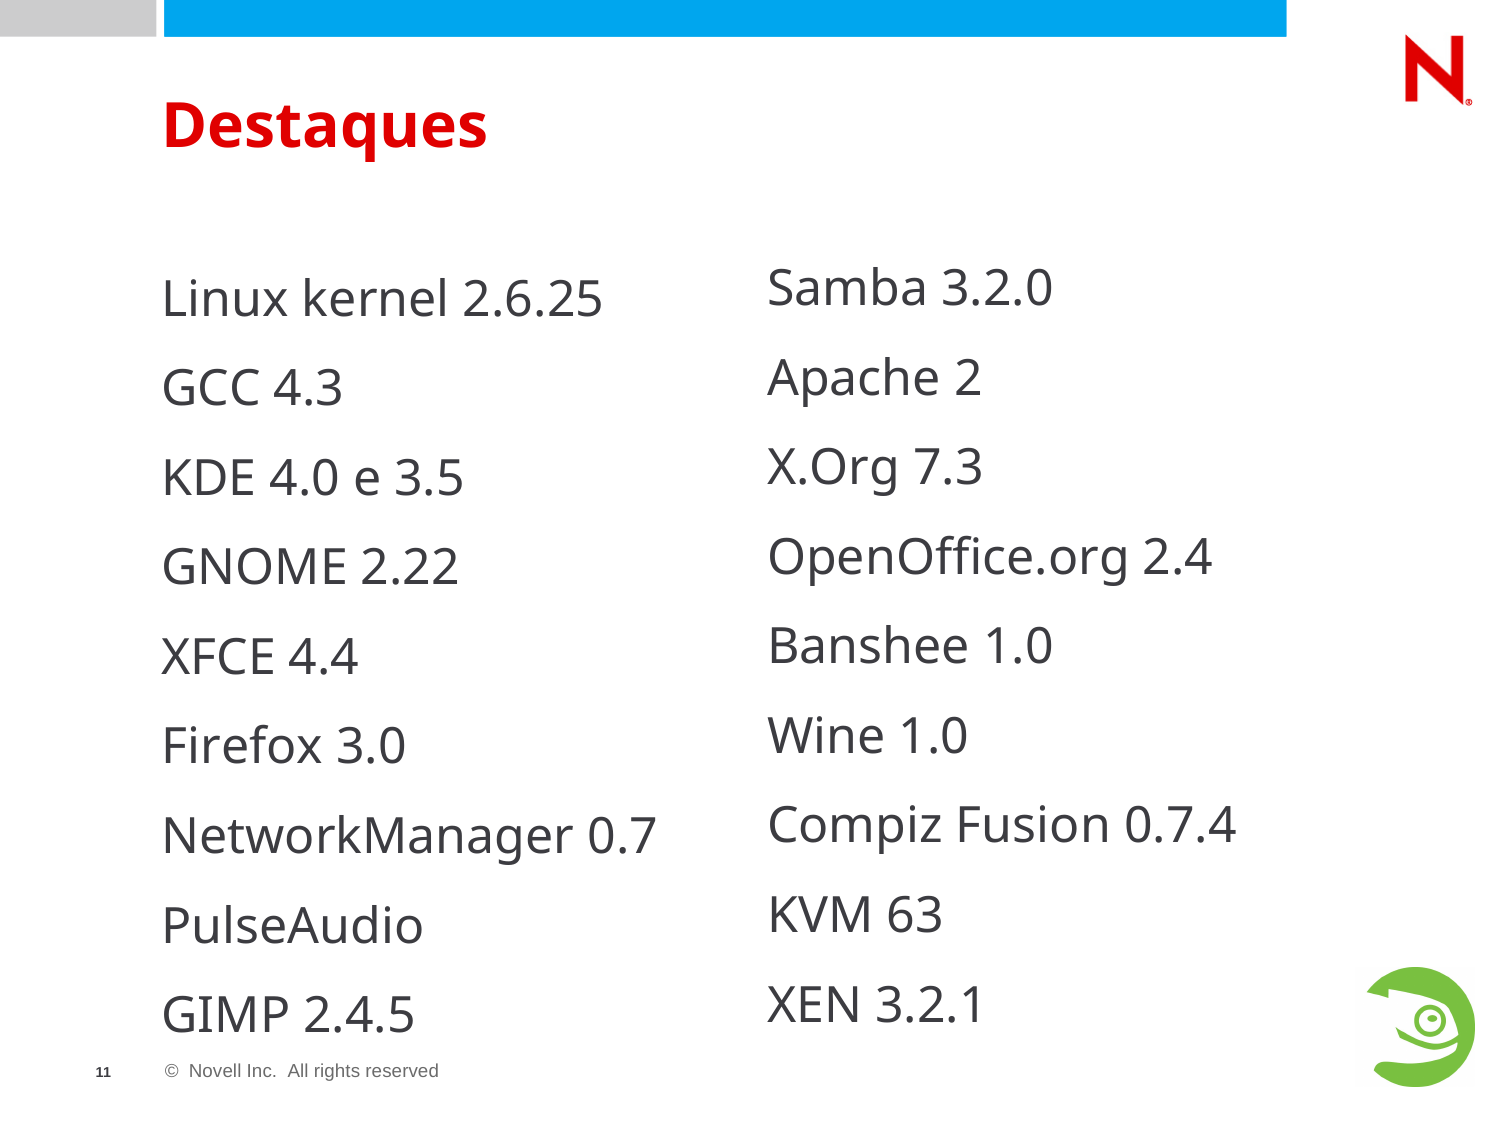

# Destaques
Samba 3.2.0
Apache 2
X.Org 7.3
OpenOffice.org 2.4
Banshee 1.0
Wine 1.0
Compiz Fusion 0.7.4
KVM 63
XEN 3.2.1
Linux kernel 2.6.25
GCC 4.3
KDE 4.0 e 3.5
GNOME 2.22
XFCE 4.4
Firefox 3.0
NetworkManager 0.7
PulseAudio
GIMP 2.4.5